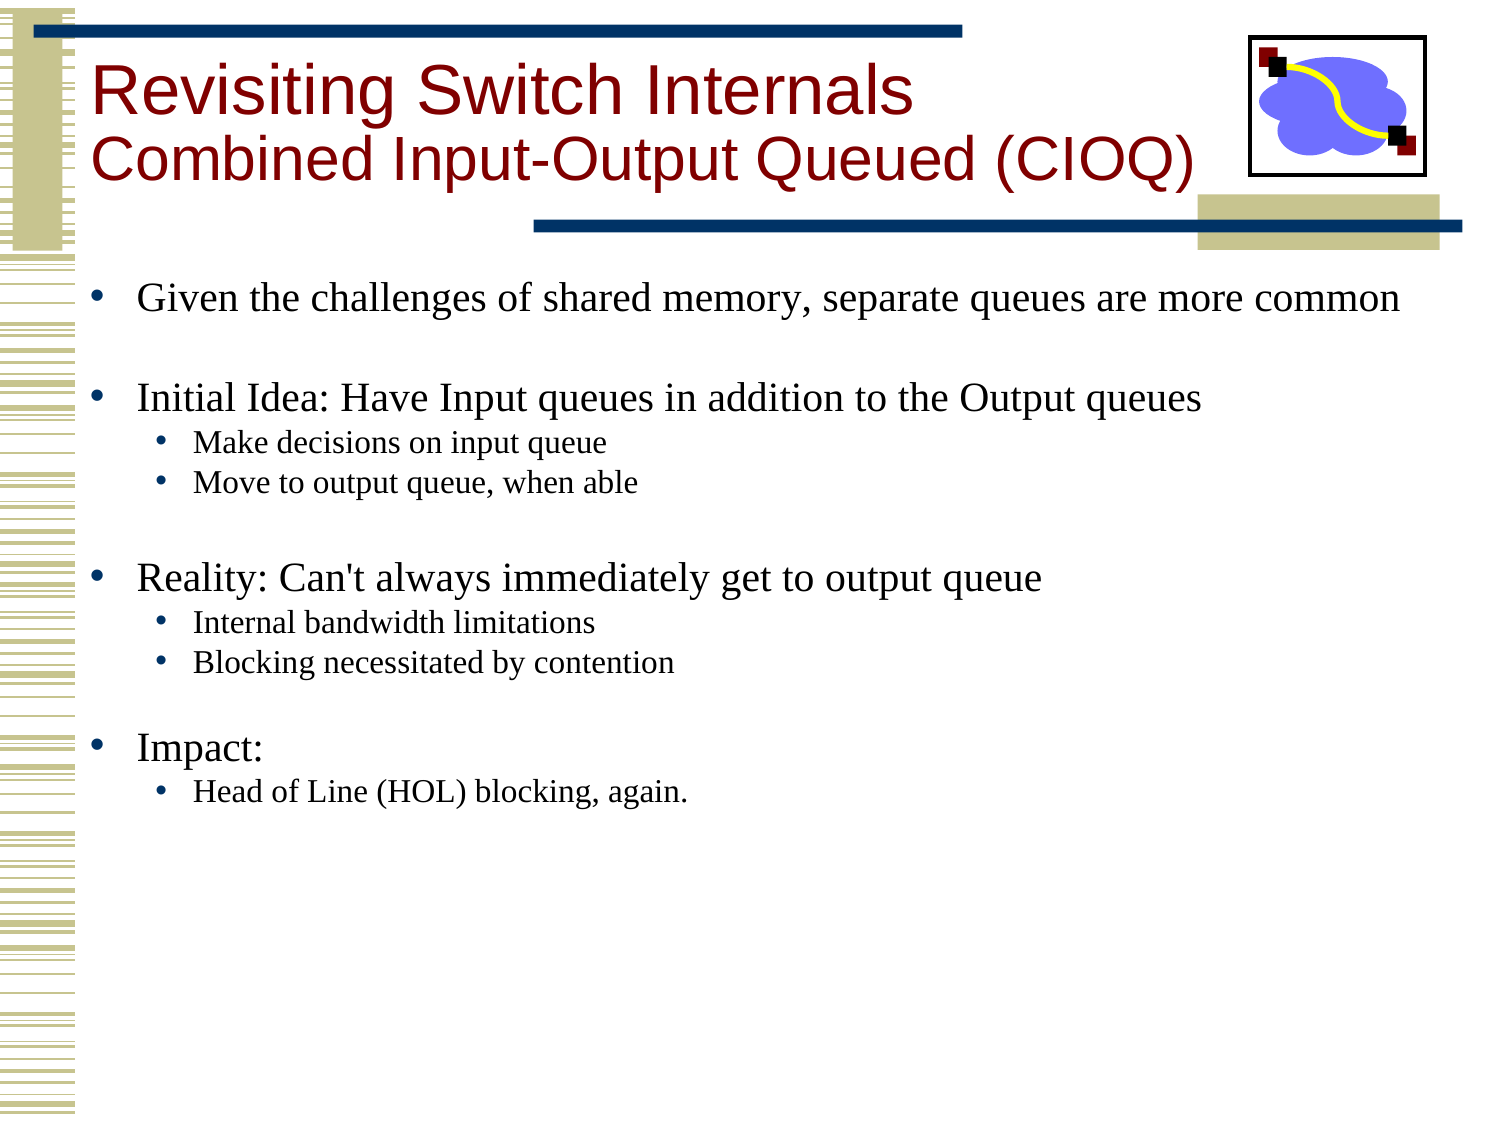

# Revisiting Switch Internals Combined Input-Output Queued (CIOQ)
Given the challenges of shared memory, separate queues are more common
Initial Idea: Have Input queues in addition to the Output queues
Make decisions on input queue
Move to output queue, when able
Reality: Can't always immediately get to output queue
Internal bandwidth limitations
Blocking necessitated by contention
Impact:
Head of Line (HOL) blocking, again.